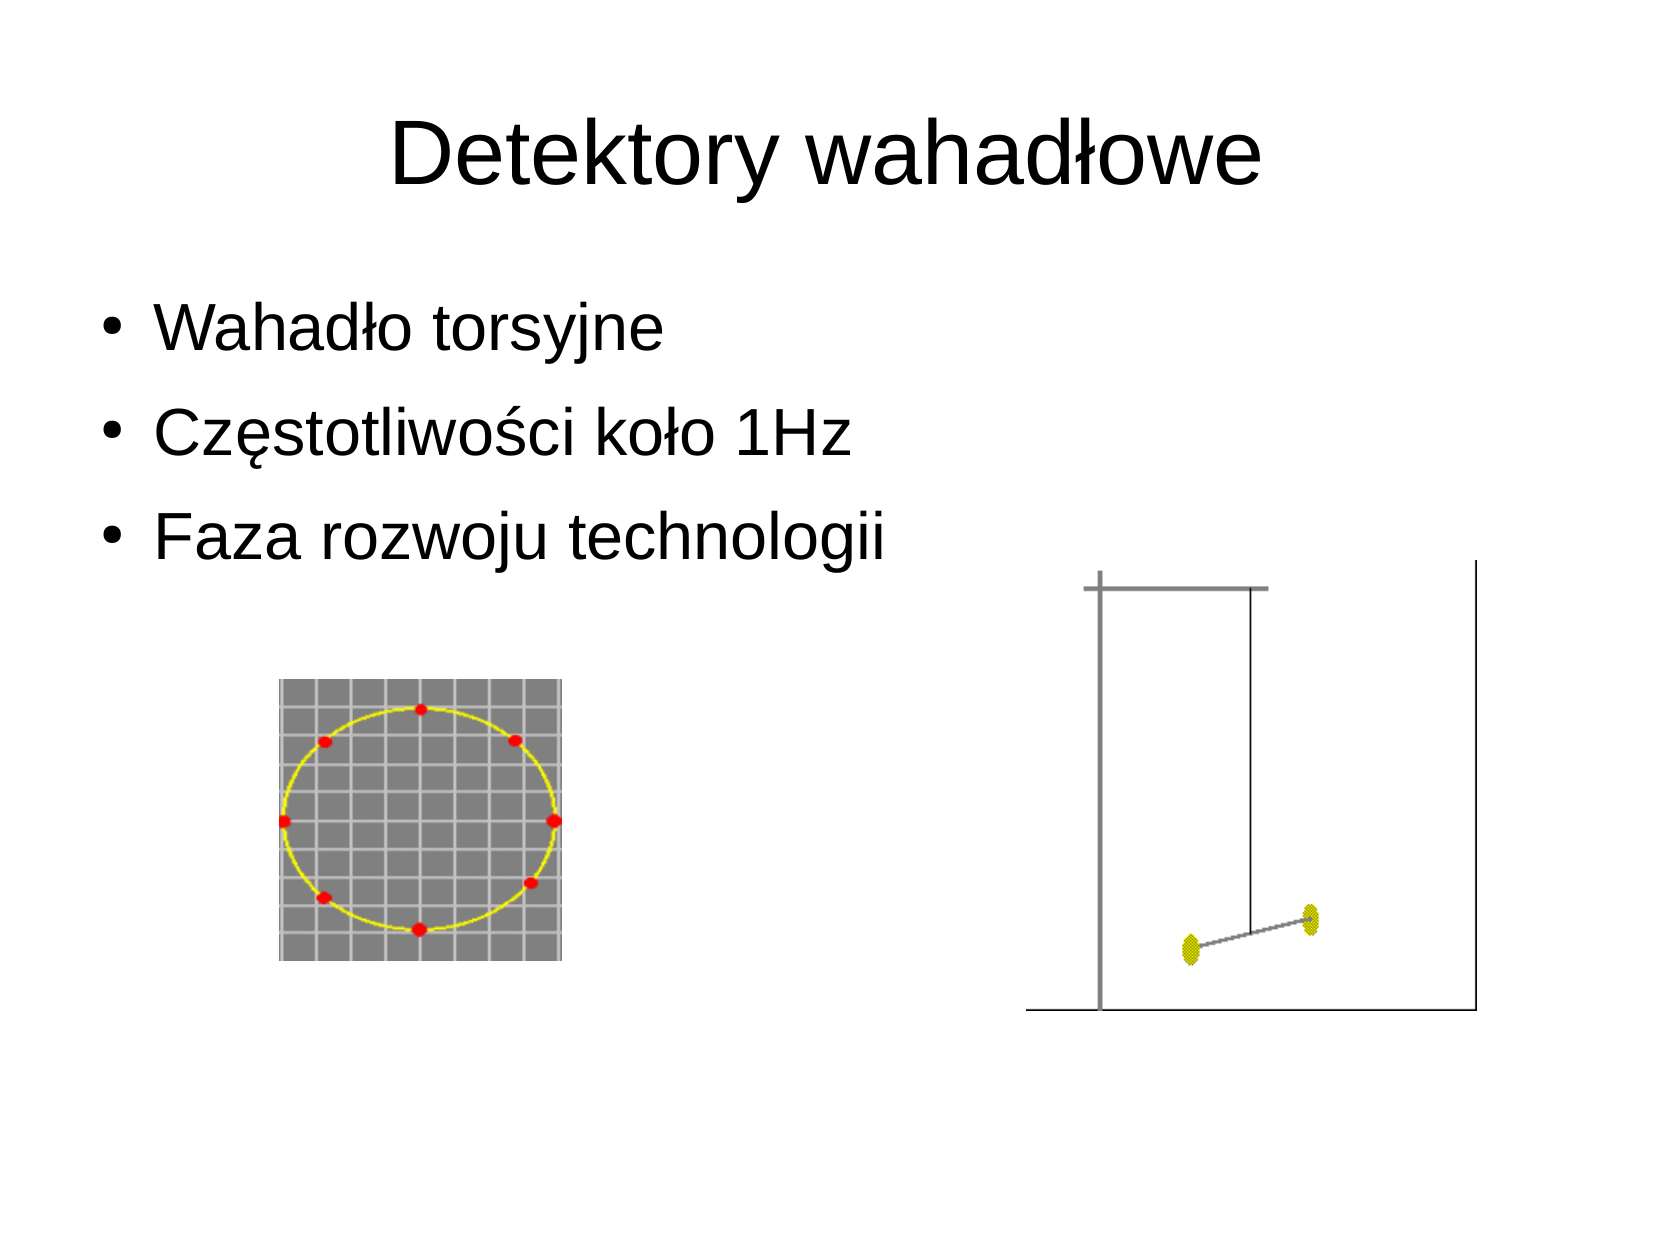

# Detektory wahadłowe
Wahadło torsyjne
Częstotliwości koło 1Hz
Faza rozwoju technologii